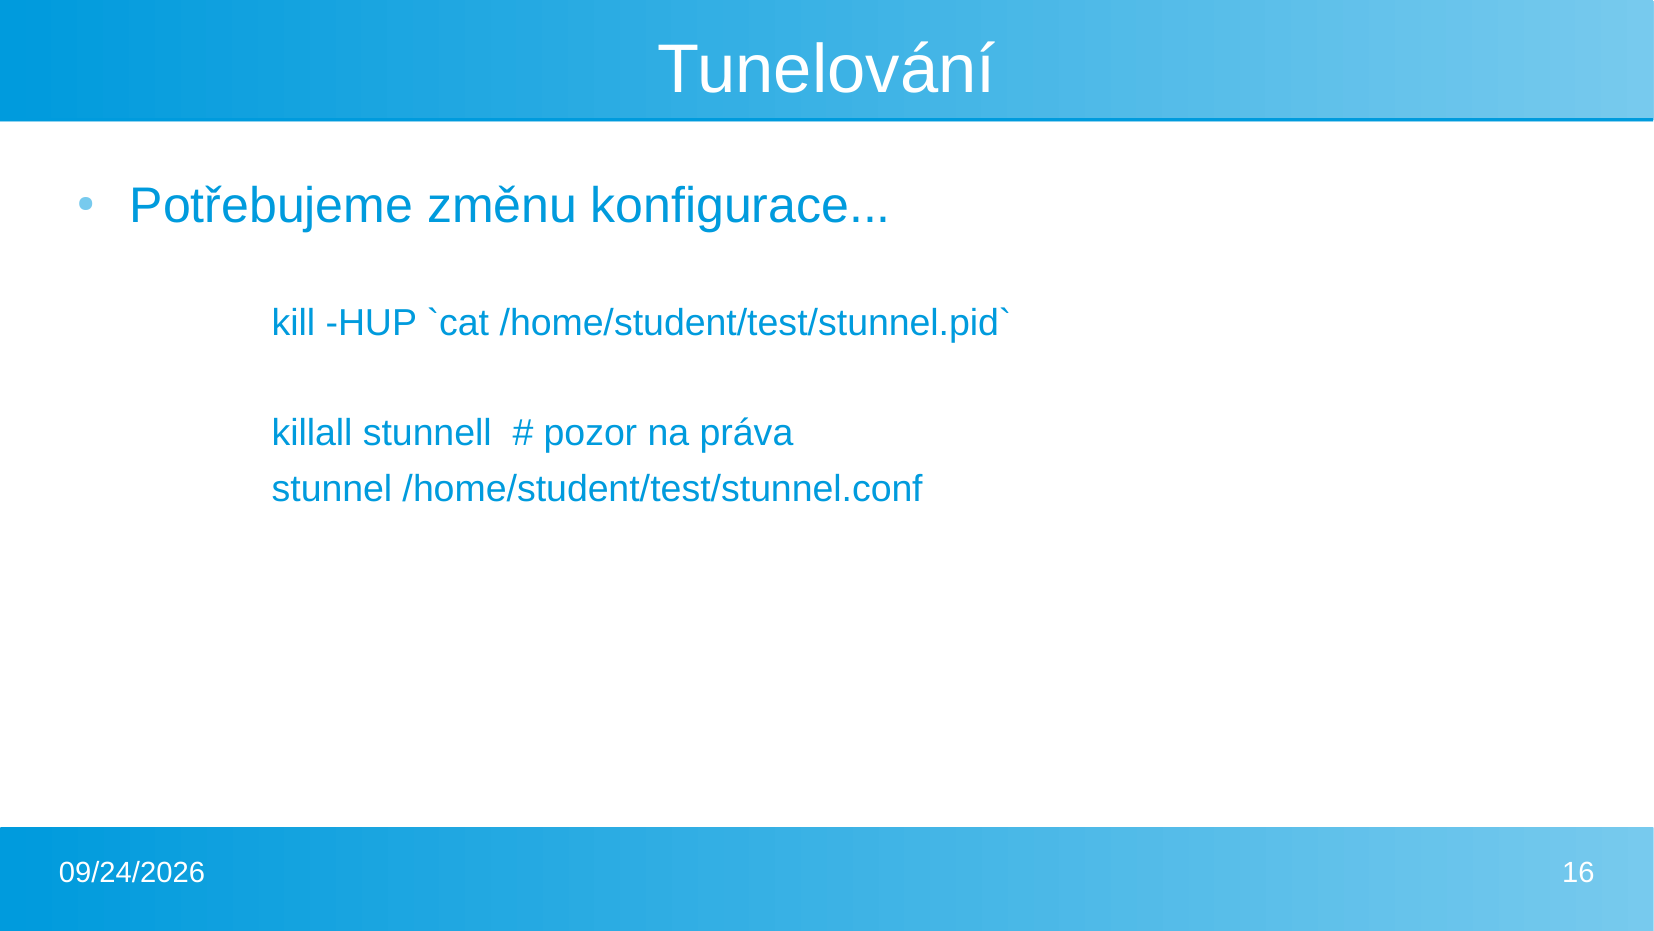

# Tunelování
Potřebujeme změnu konfigurace...
kill -HUP `cat /home/student/test/stunnel.pid`
killall stunnell # pozor na práva
stunnel /home/student/test/stunnel.conf
16